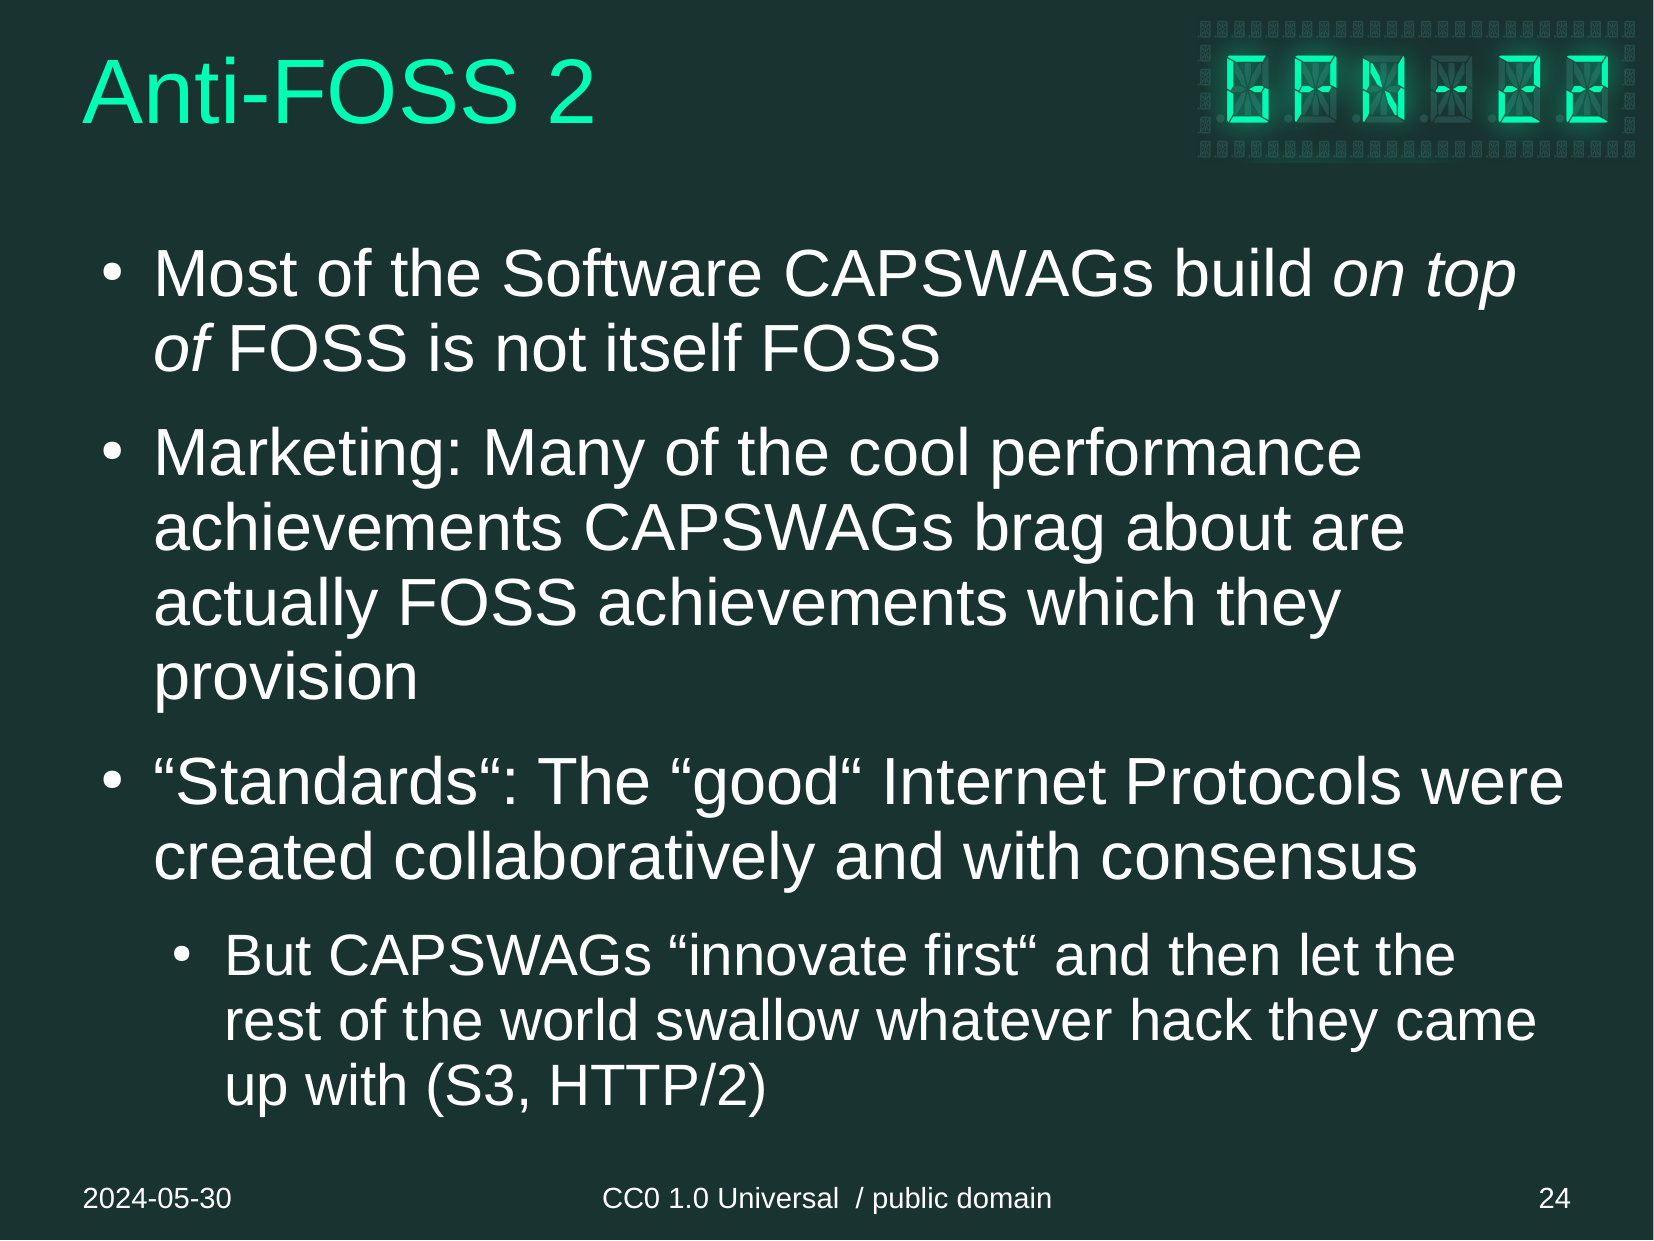

# Anti-FOSS 2
Most of the Software CAPSWAGs build on top of FOSS is not itself FOSS
Marketing: Many of the cool performance achievements CAPSWAGs brag about are actually FOSS achievements which they provision
“Standards“: The “good“ Internet Protocols were created collaboratively and with consensus
But CAPSWAGs “innovate first“ and then let the rest of the world swallow whatever hack they came up with (S3, HTTP/2)